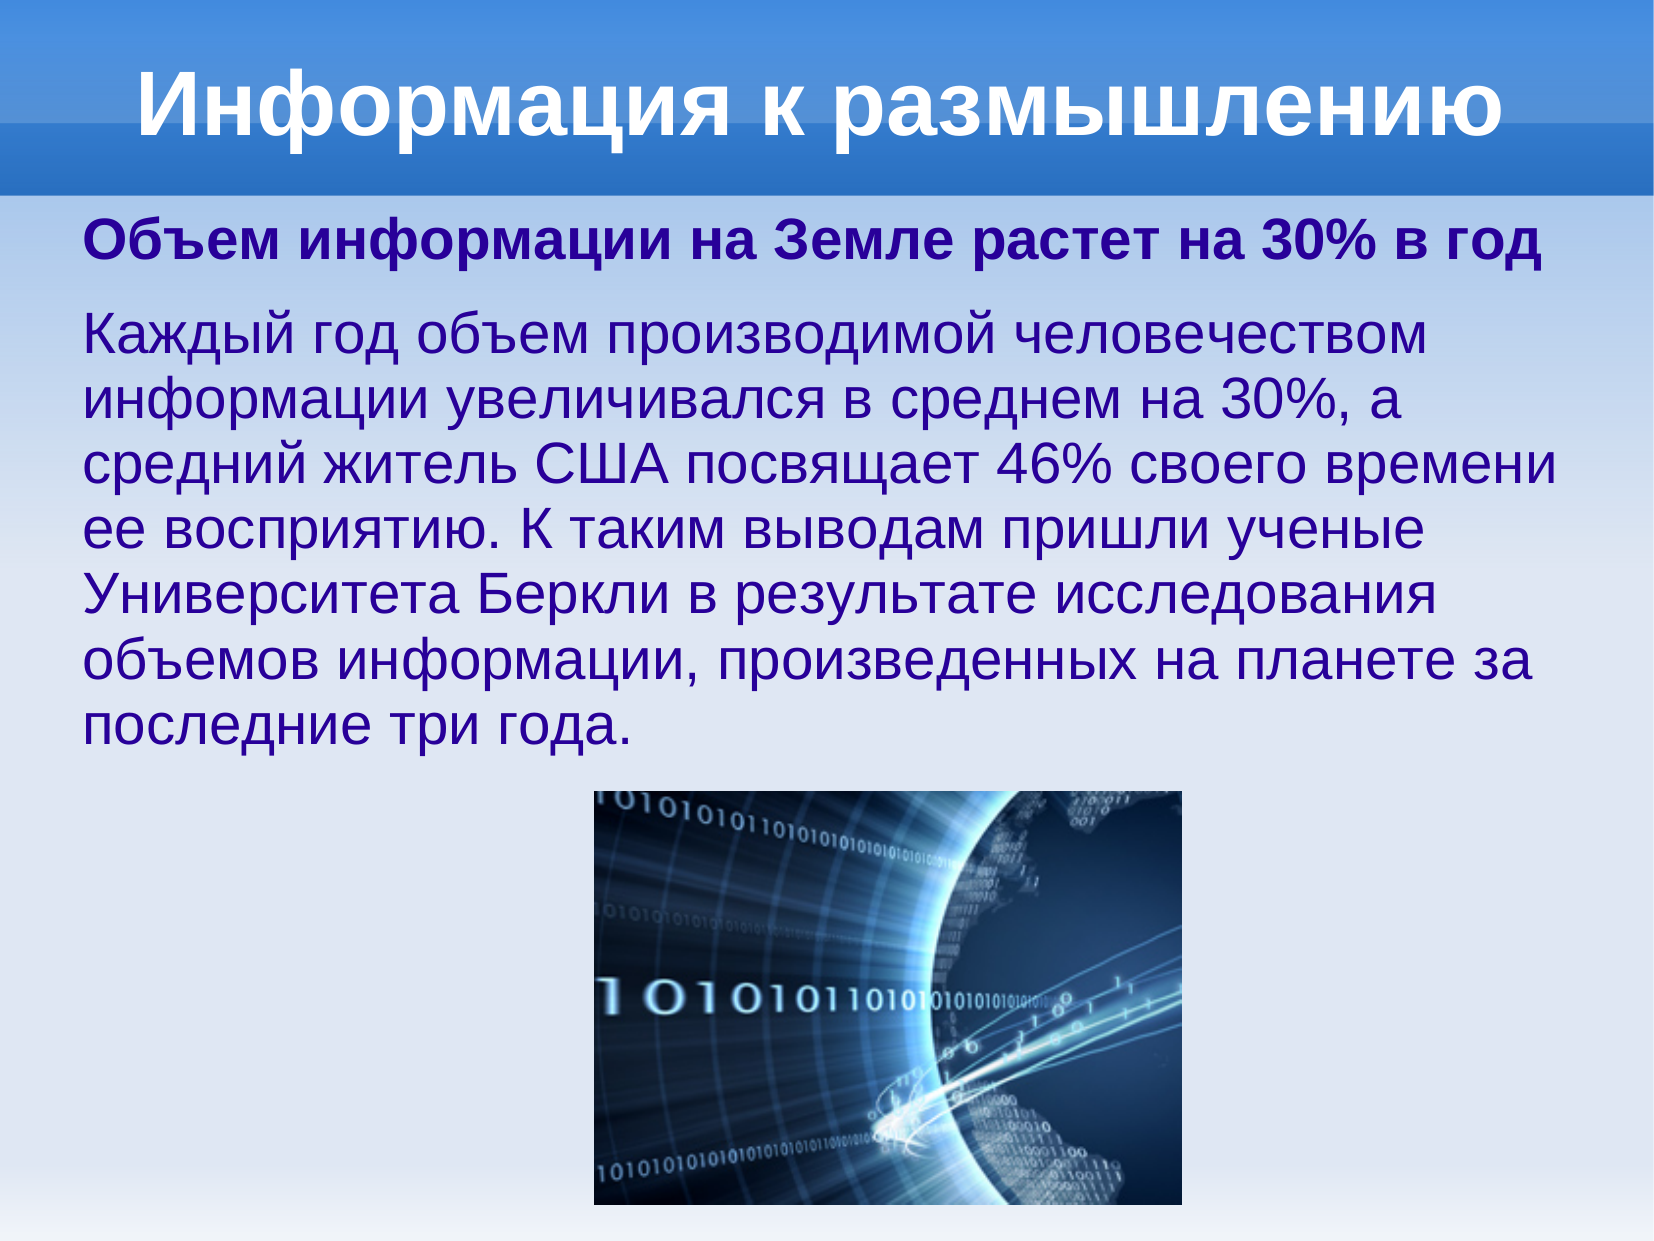

# Информация к размышлению
Объем информации на Земле растет на 30% в год
Каждый год объем производимой человечеством информации увеличивался в среднем на 30%, а средний житель США посвящает 46% своего времени ее восприятию. К таким выводам пришли ученые Университета Беркли в результате исследования объемов информации, произведенных на планете за последние три года.